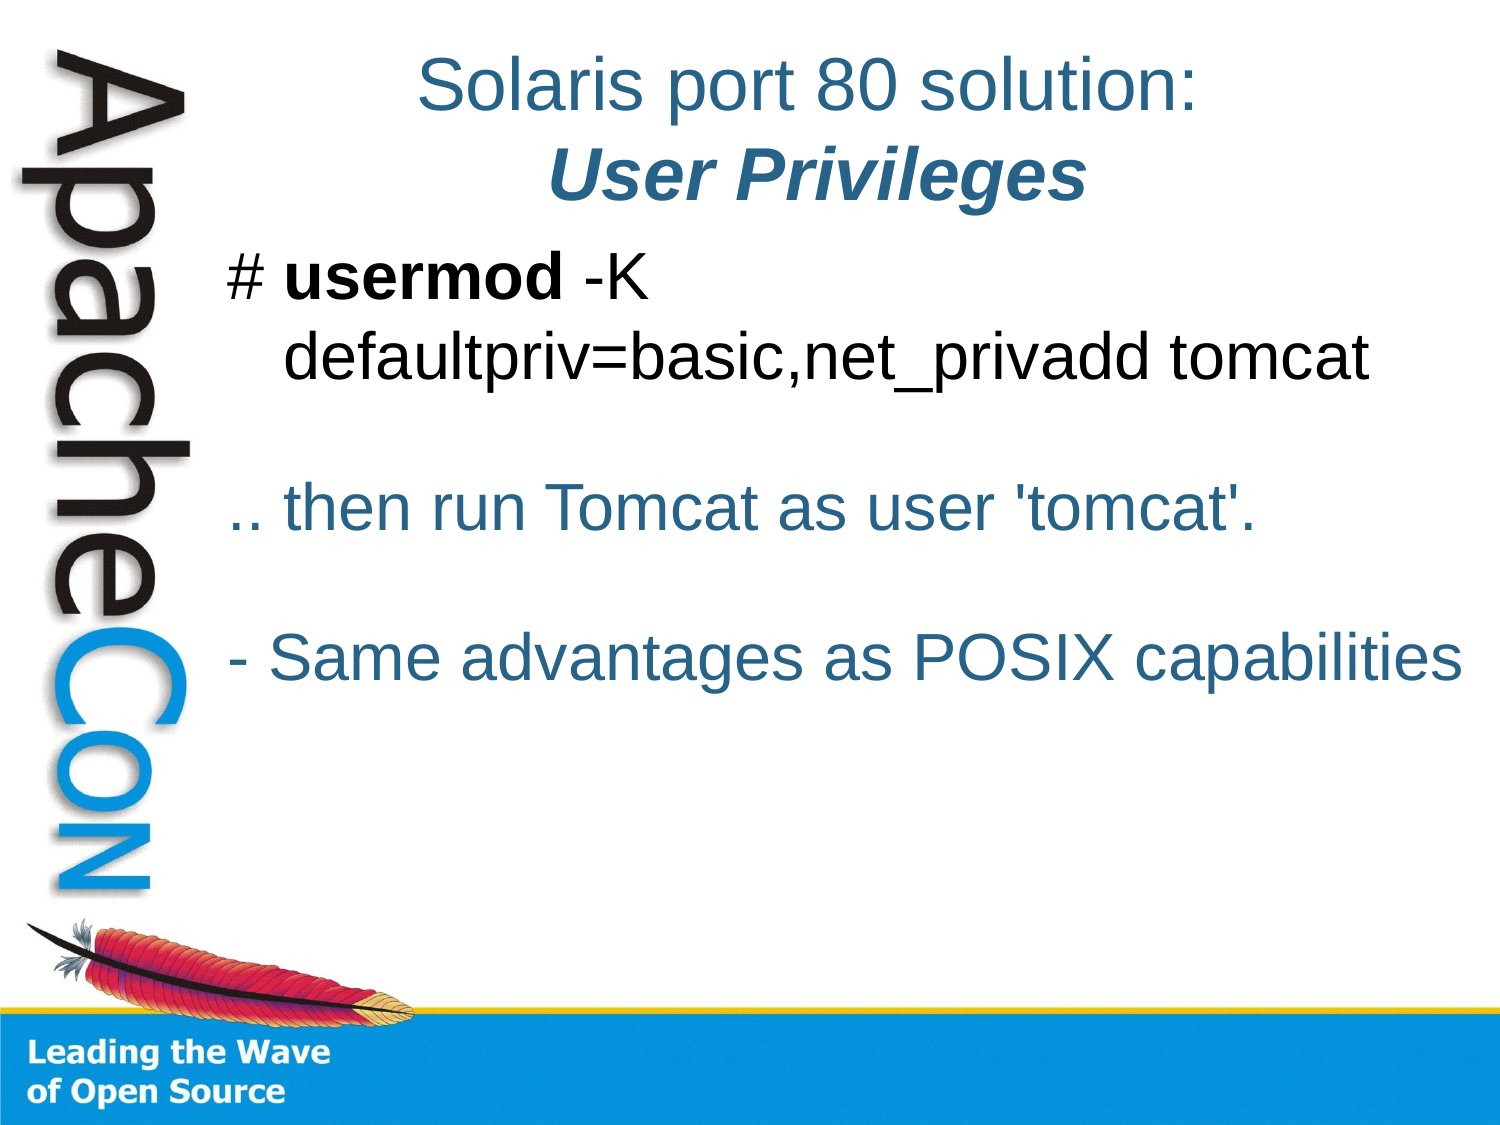

# Solaris port 80 solution: User Privileges
# usermod -K defaultpriv=basic,net_privadd tomcat
.. then run Tomcat as user 'tomcat'.
- Same advantages as POSIX capabilities